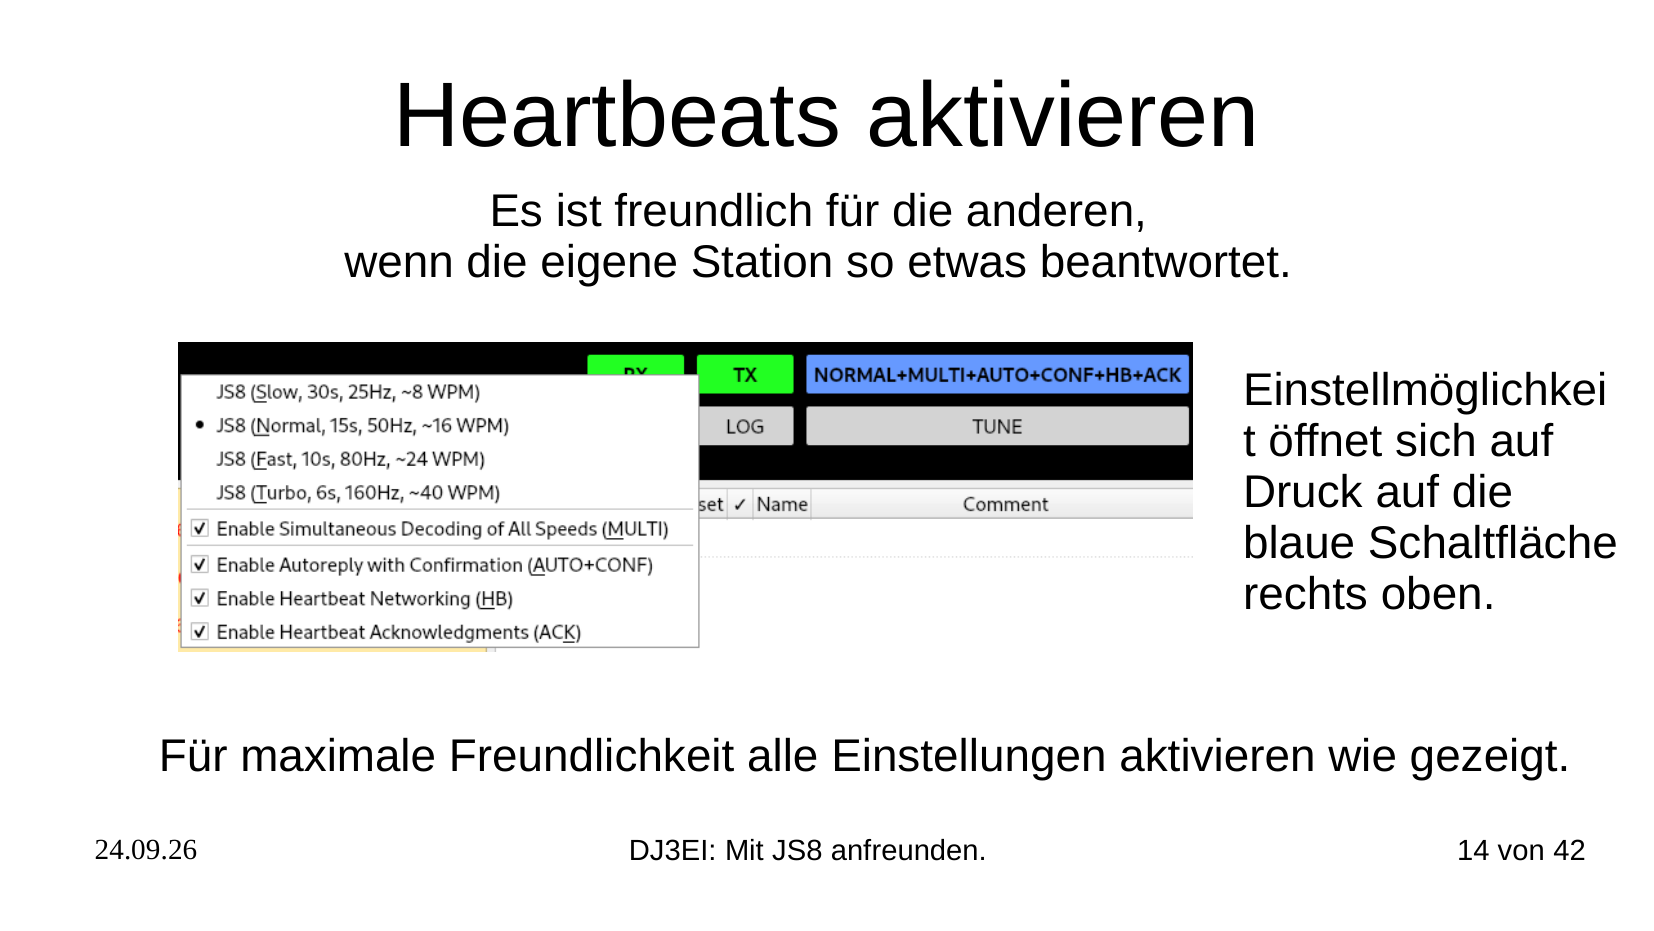

# Heartbeats aktivieren
Es ist freundlich für die anderen,
wenn die eigene Station so etwas beantwortet.
Einstellmöglichkeit öffnet sich auf Druck auf die blaue Schaltfläche rechts oben.
Für maximale Freundlichkeit alle Einstellungen aktivieren wie gezeigt.
14